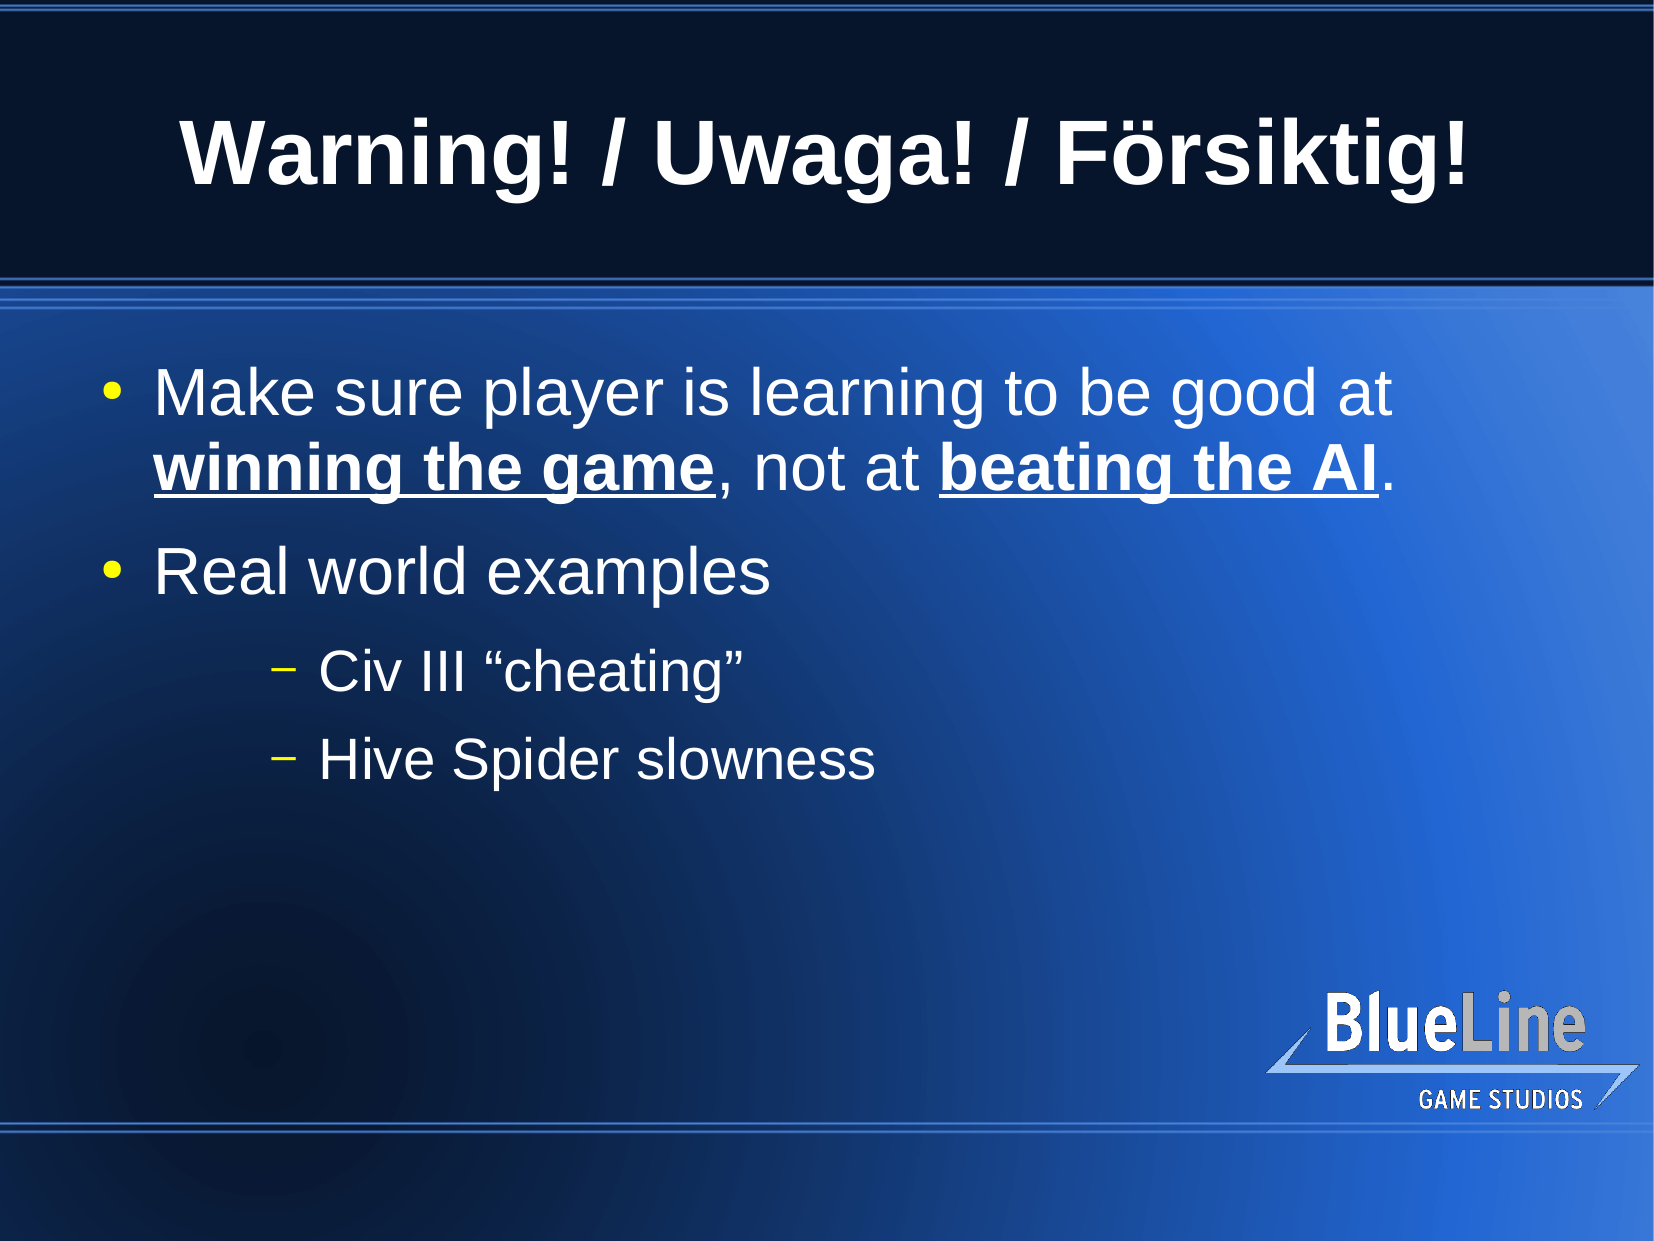

# Warning! / Uwaga! / Försiktig!
Make sure player is learning to be good at winning the game, not at beating the AI.
Real world examples
Civ III “cheating”
Hive Spider slowness